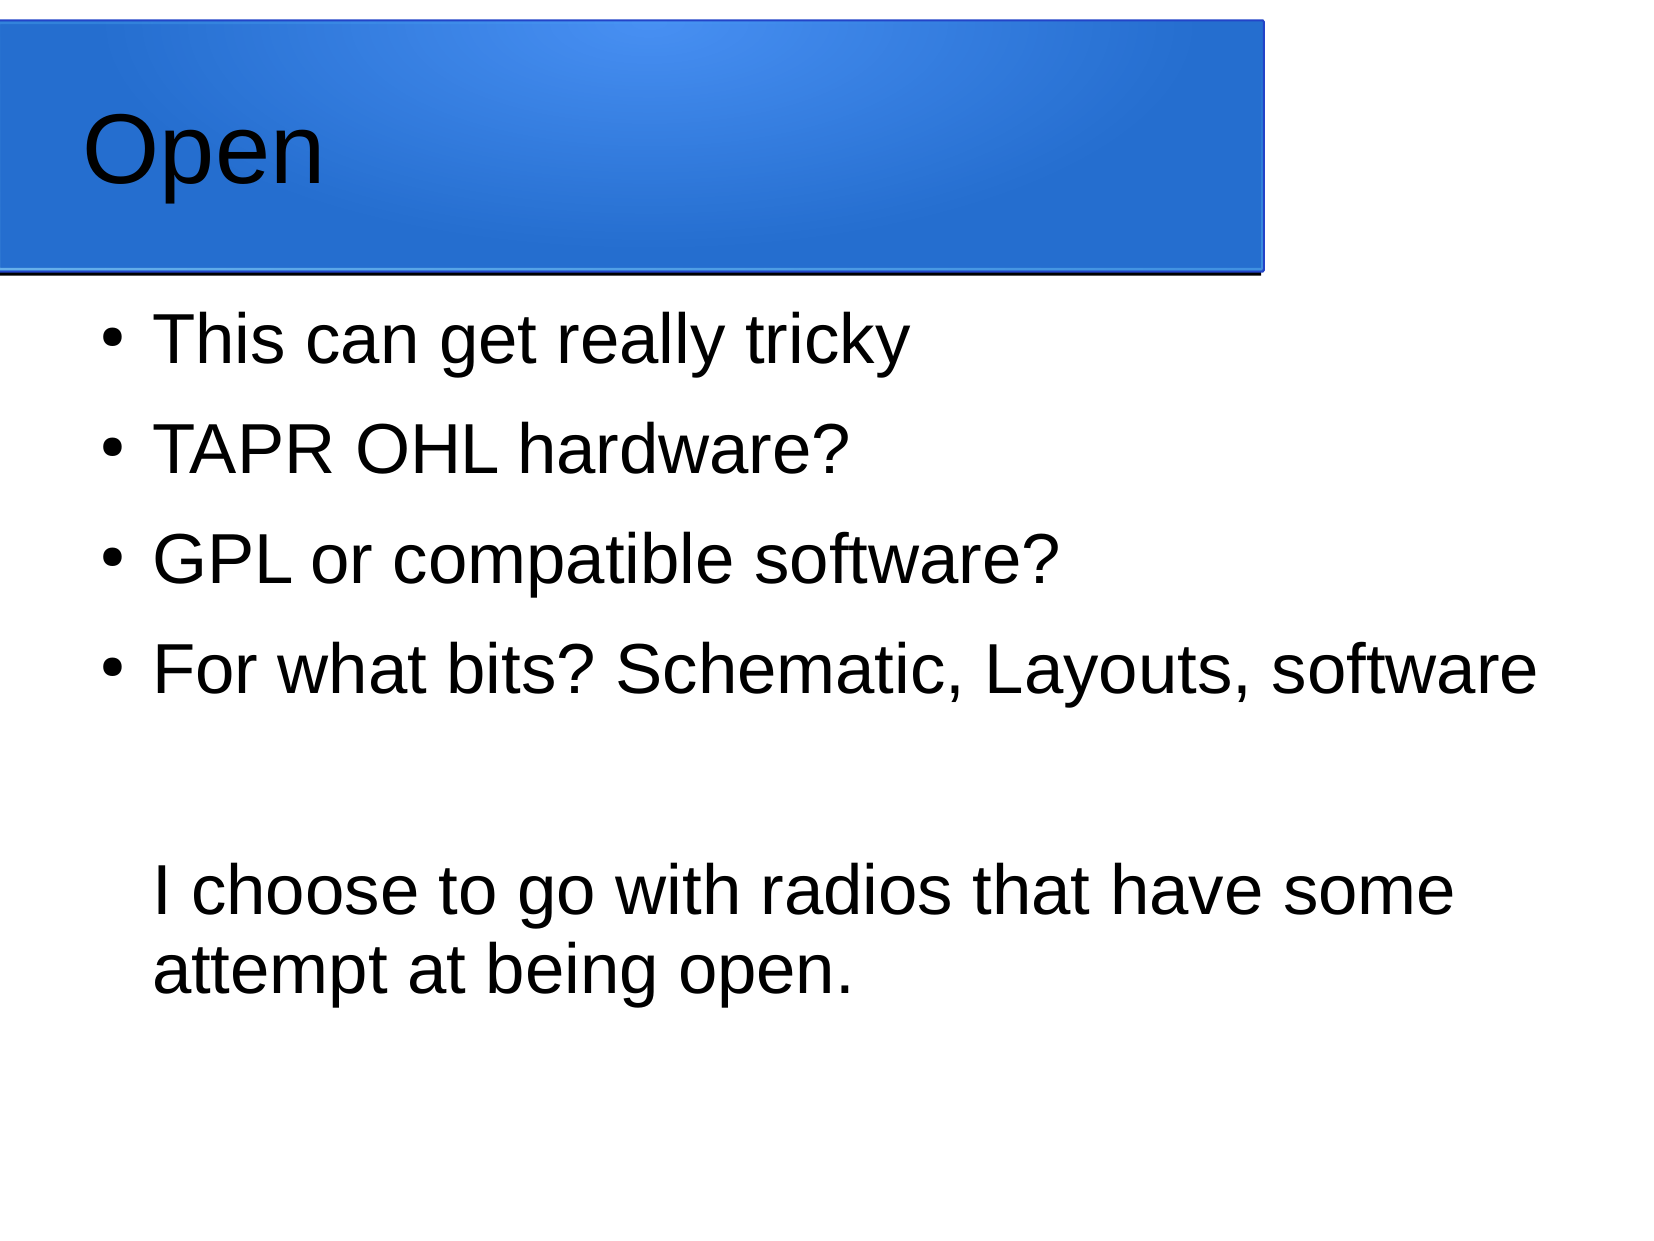

# Open
This can get really tricky
TAPR OHL hardware?
GPL or compatible software?
For what bits? Schematic, Layouts, software
I choose to go with radios that have some attempt at being open.